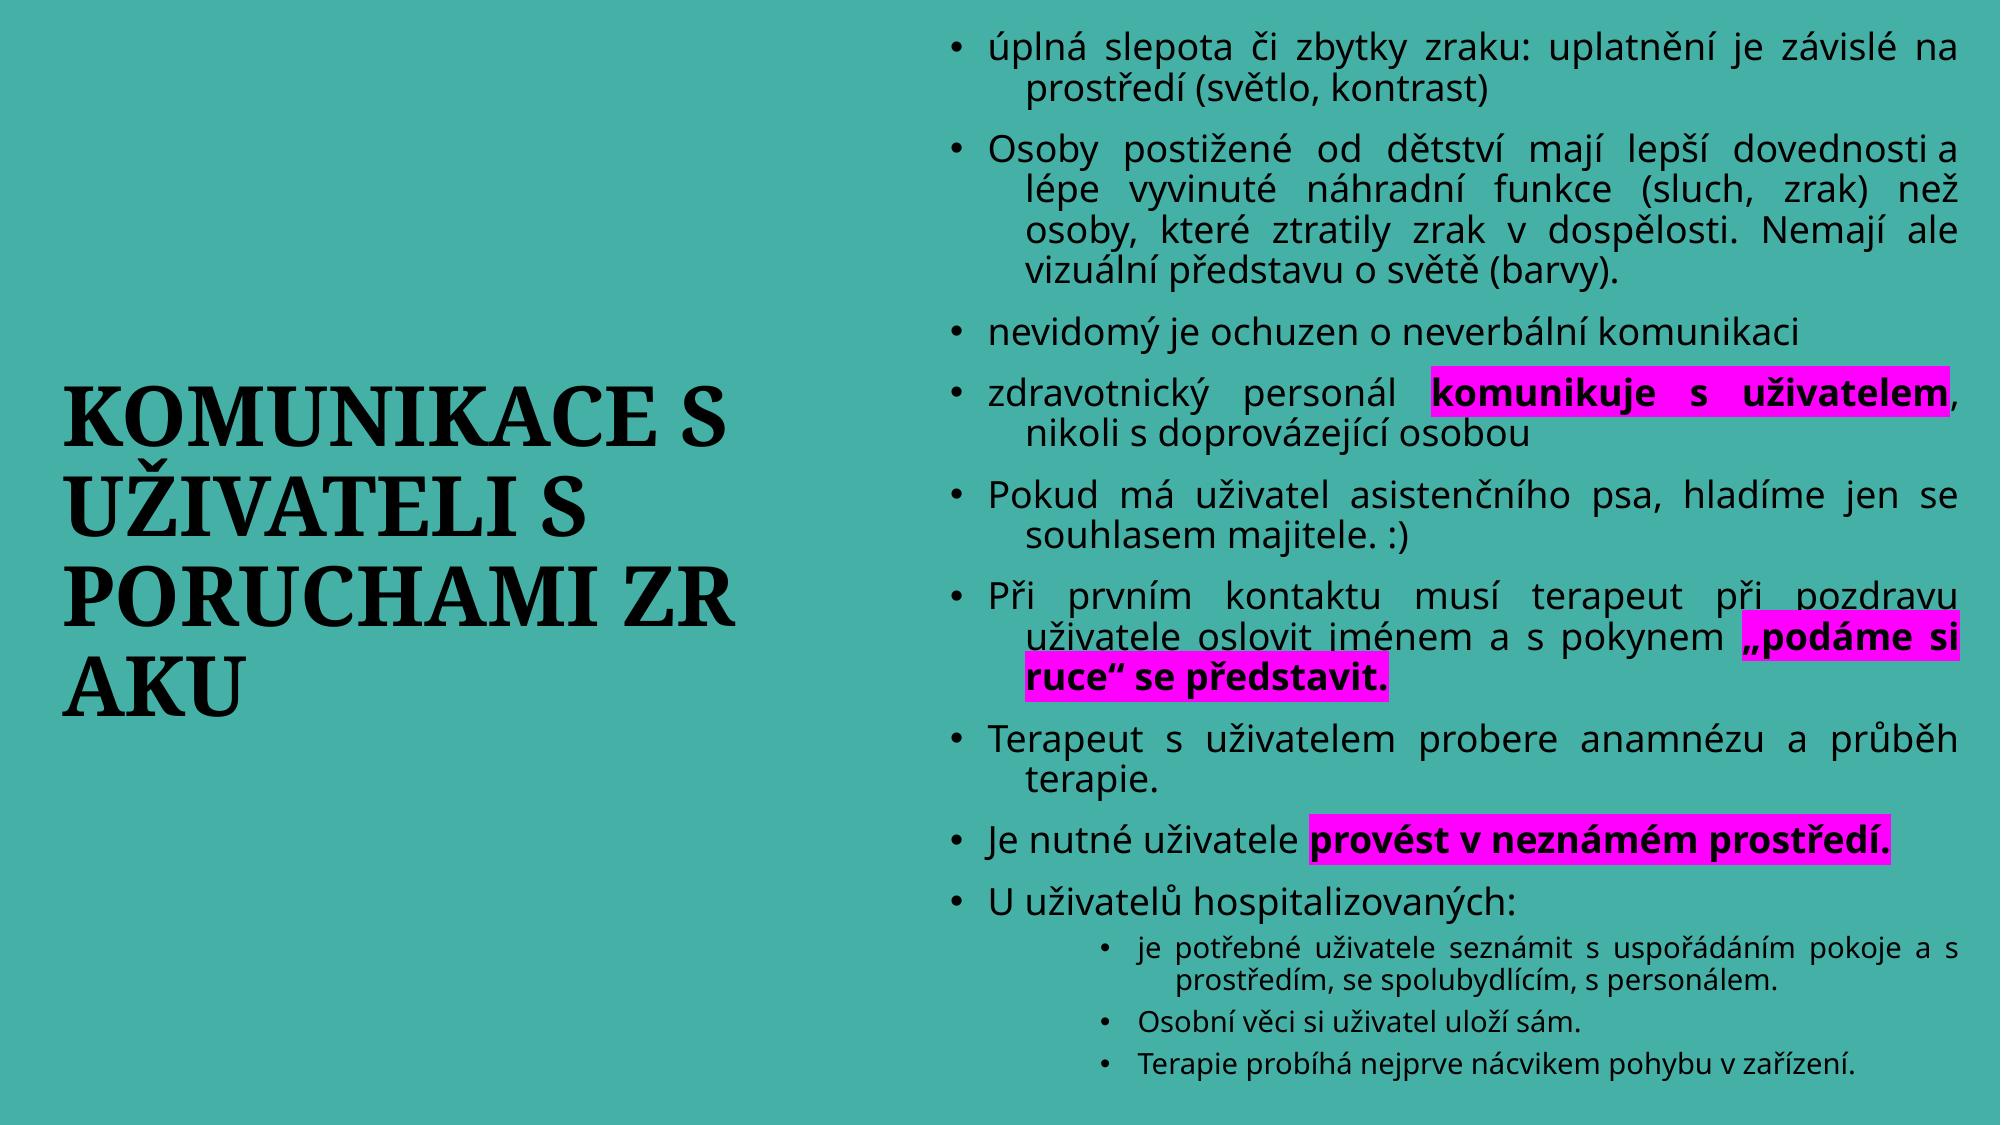

úplná slepota či zbytky zraku: uplatnění je závislé na prostředí (světlo, kontrast)
Osoby postižené od dětství mají lepší dovednosti a lépe vyvinuté náhradní funkce (sluch, zrak) než osoby, které ztratily zrak v dospělosti. Nemají ale vizuální představu o světě (barvy).
nevidomý je ochuzen o neverbální komunikaci
zdravotnický personál komunikuje s uživatelem, nikoli s doprovázející osobou
Pokud má uživatel asistenčního psa, hladíme jen se souhlasem majitele. :)
Při prvním kontaktu musí terapeut při pozdravu uživatele oslovit jménem a s pokynem „podáme si ruce“ se představit.
Terapeut s uživatelem probere anamnézu a průběh terapie.
Je nutné uživatele provést v neznámém prostředí.
U uživatelů hospitalizovaných:
je potřebné uživatele seznámit s uspořádáním pokoje a s prostředím, se spolubydlícím, s personálem.
Osobní věci si uživatel uloží sám.
Terapie probíhá nejprve nácvikem pohybu v zařízení.
# KOMUNIKACE S UŽIVATELI S PORUCHAMI ZRAKU